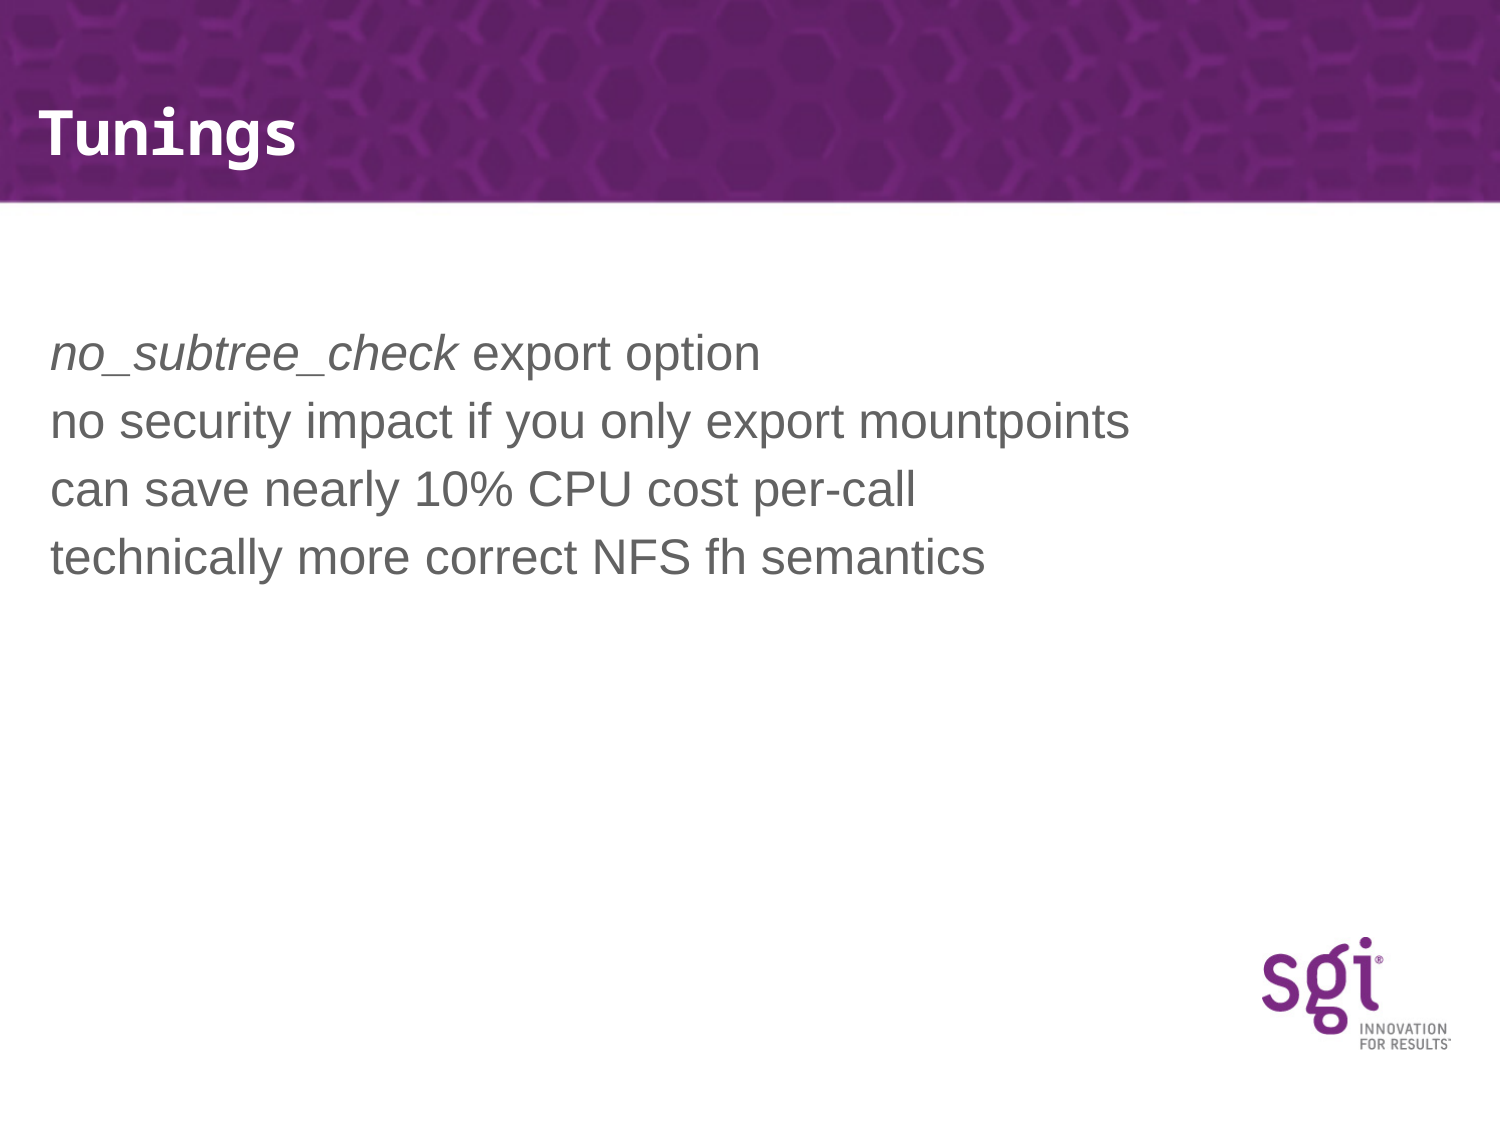

# Tunings
no_subtree_check export option
no security impact if you only export mountpoints
can save nearly 10% CPU cost per-call
technically more correct NFS fh semantics